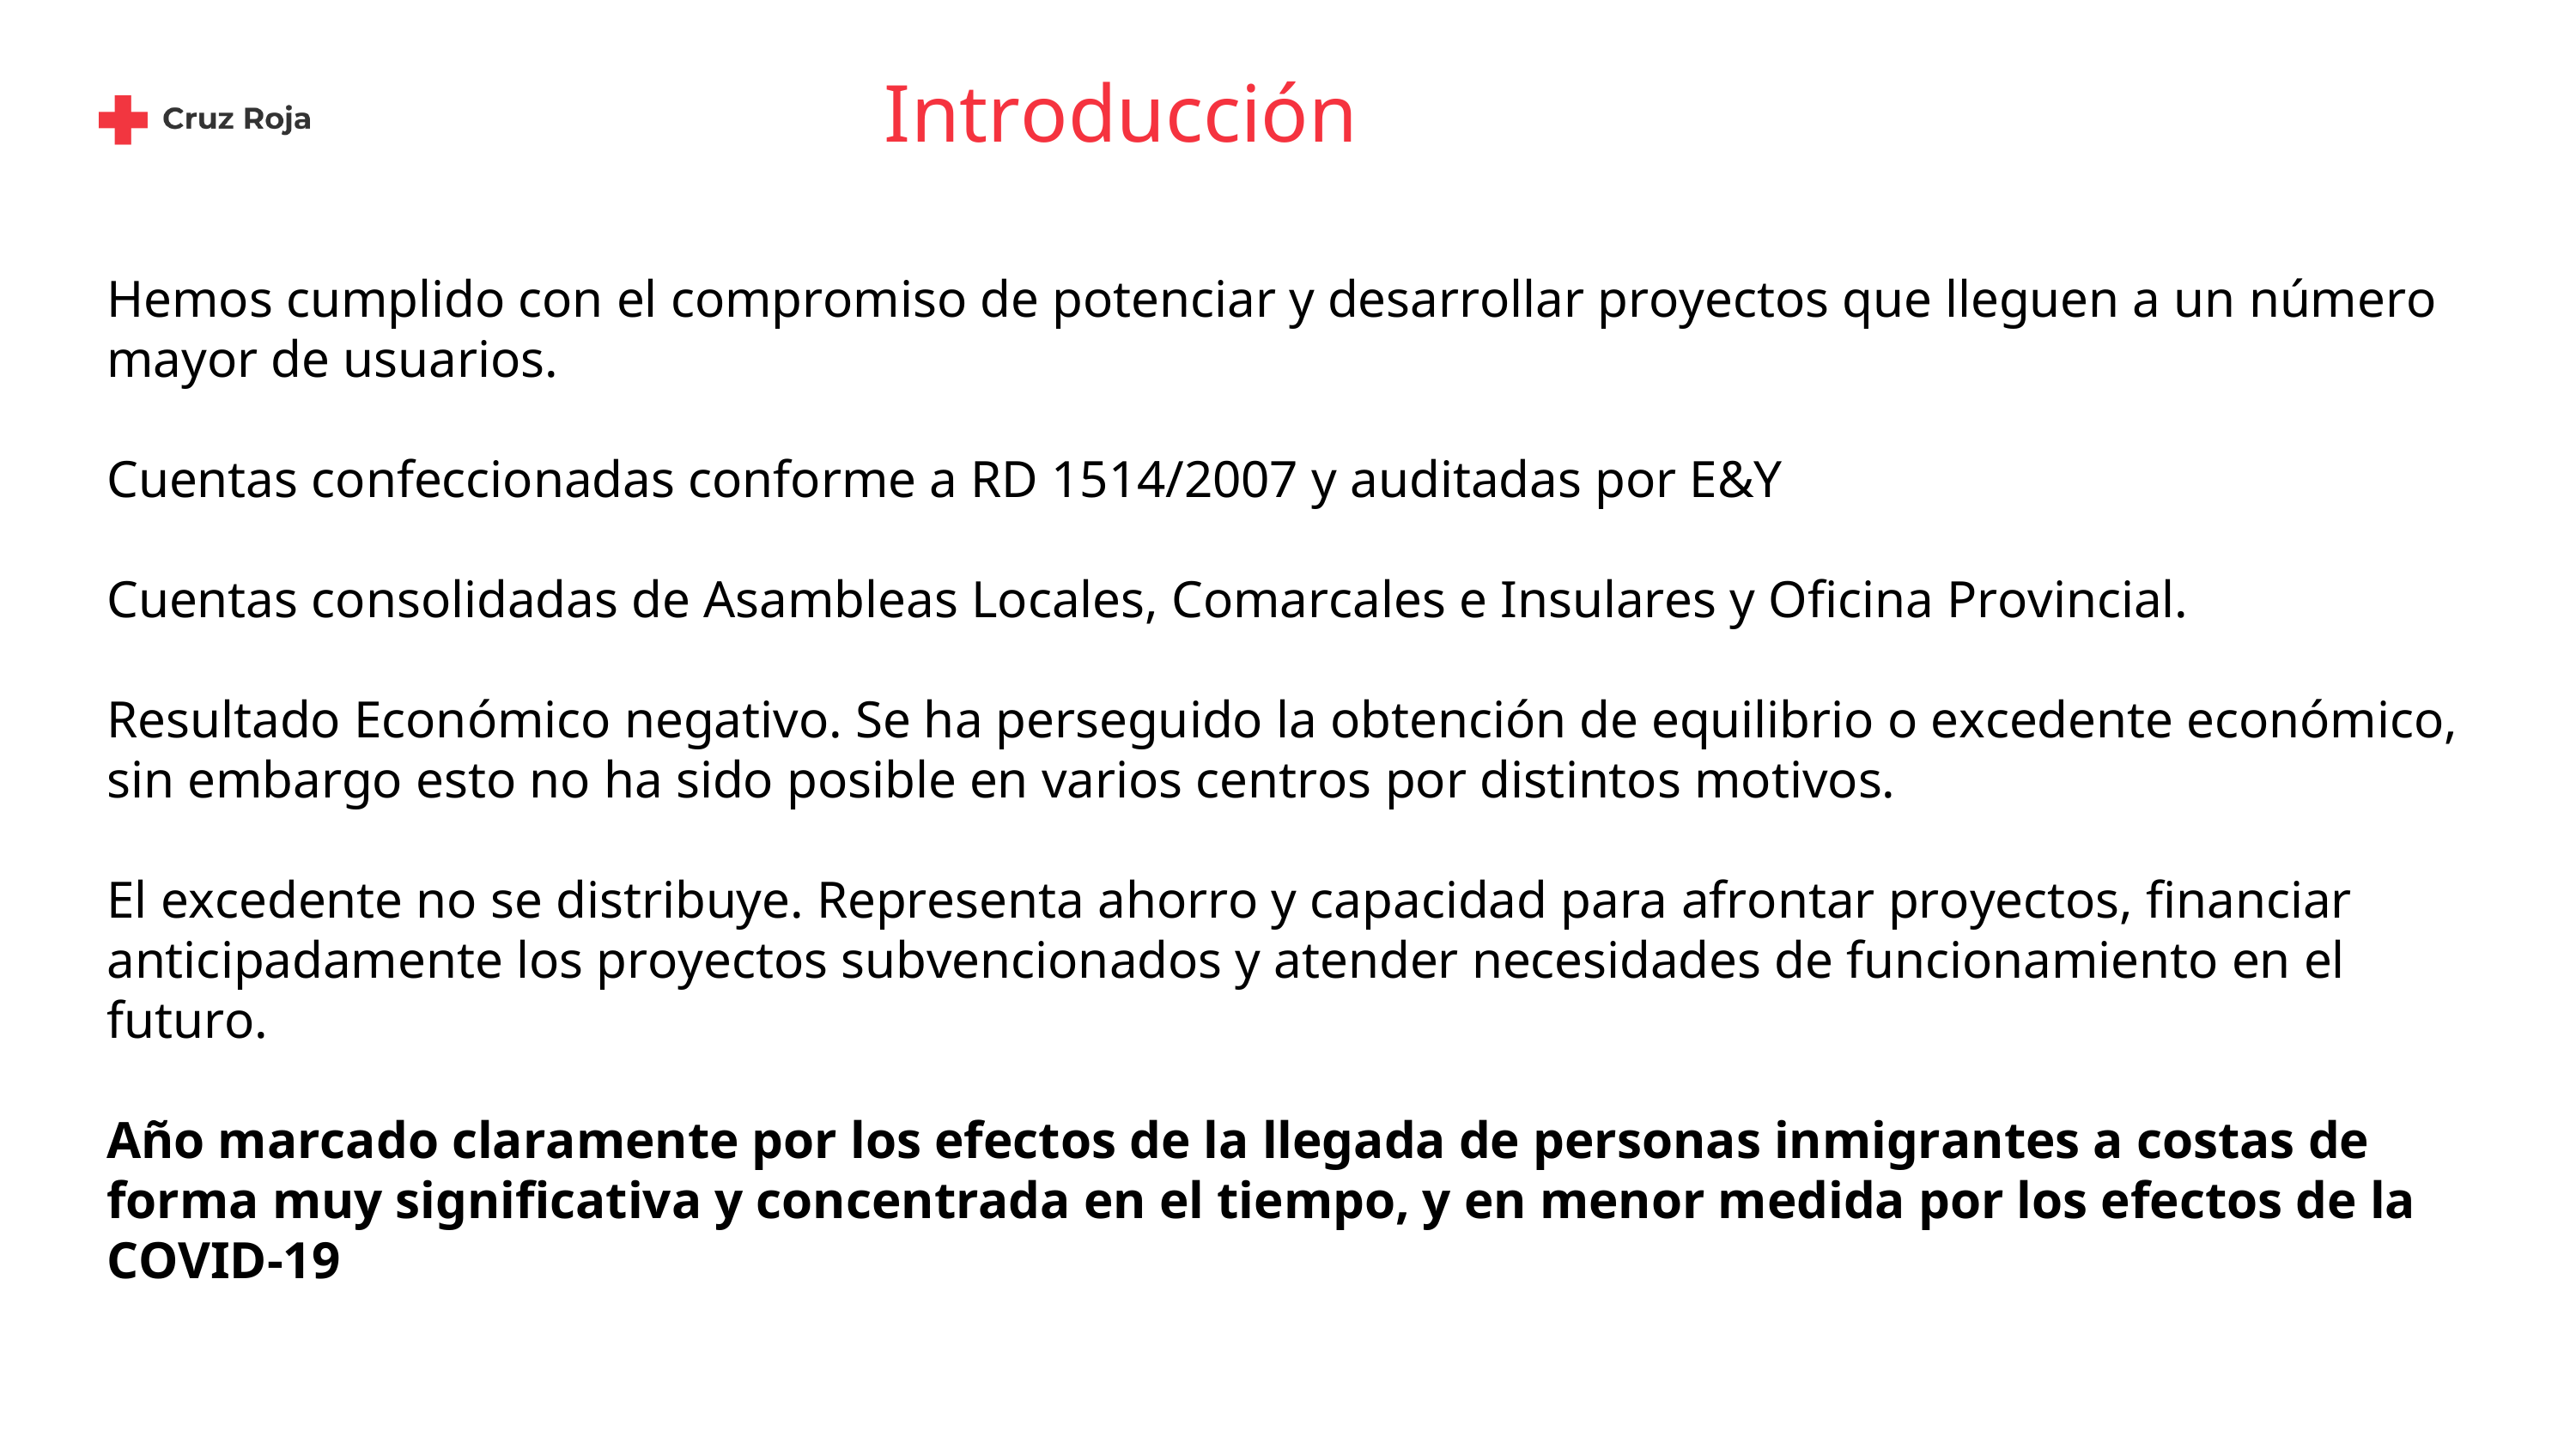

Introducción
Hemos cumplido con el compromiso de potenciar y desarrollar proyectos que lleguen a un número mayor de usuarios.
Cuentas confeccionadas conforme a RD 1514/2007 y auditadas por E&Y
Cuentas consolidadas de Asambleas Locales, Comarcales e Insulares y Oficina Provincial.
Resultado Económico negativo. Se ha perseguido la obtención de equilibrio o excedente económico, sin embargo esto no ha sido posible en varios centros por distintos motivos.
El excedente no se distribuye. Representa ahorro y capacidad para afrontar proyectos, financiar anticipadamente los proyectos subvencionados y atender necesidades de funcionamiento en el futuro.
Año marcado claramente por los efectos de la llegada de personas inmigrantes a costas de forma muy significativa y concentrada en el tiempo, y en menor medida por los efectos de la COVID-19